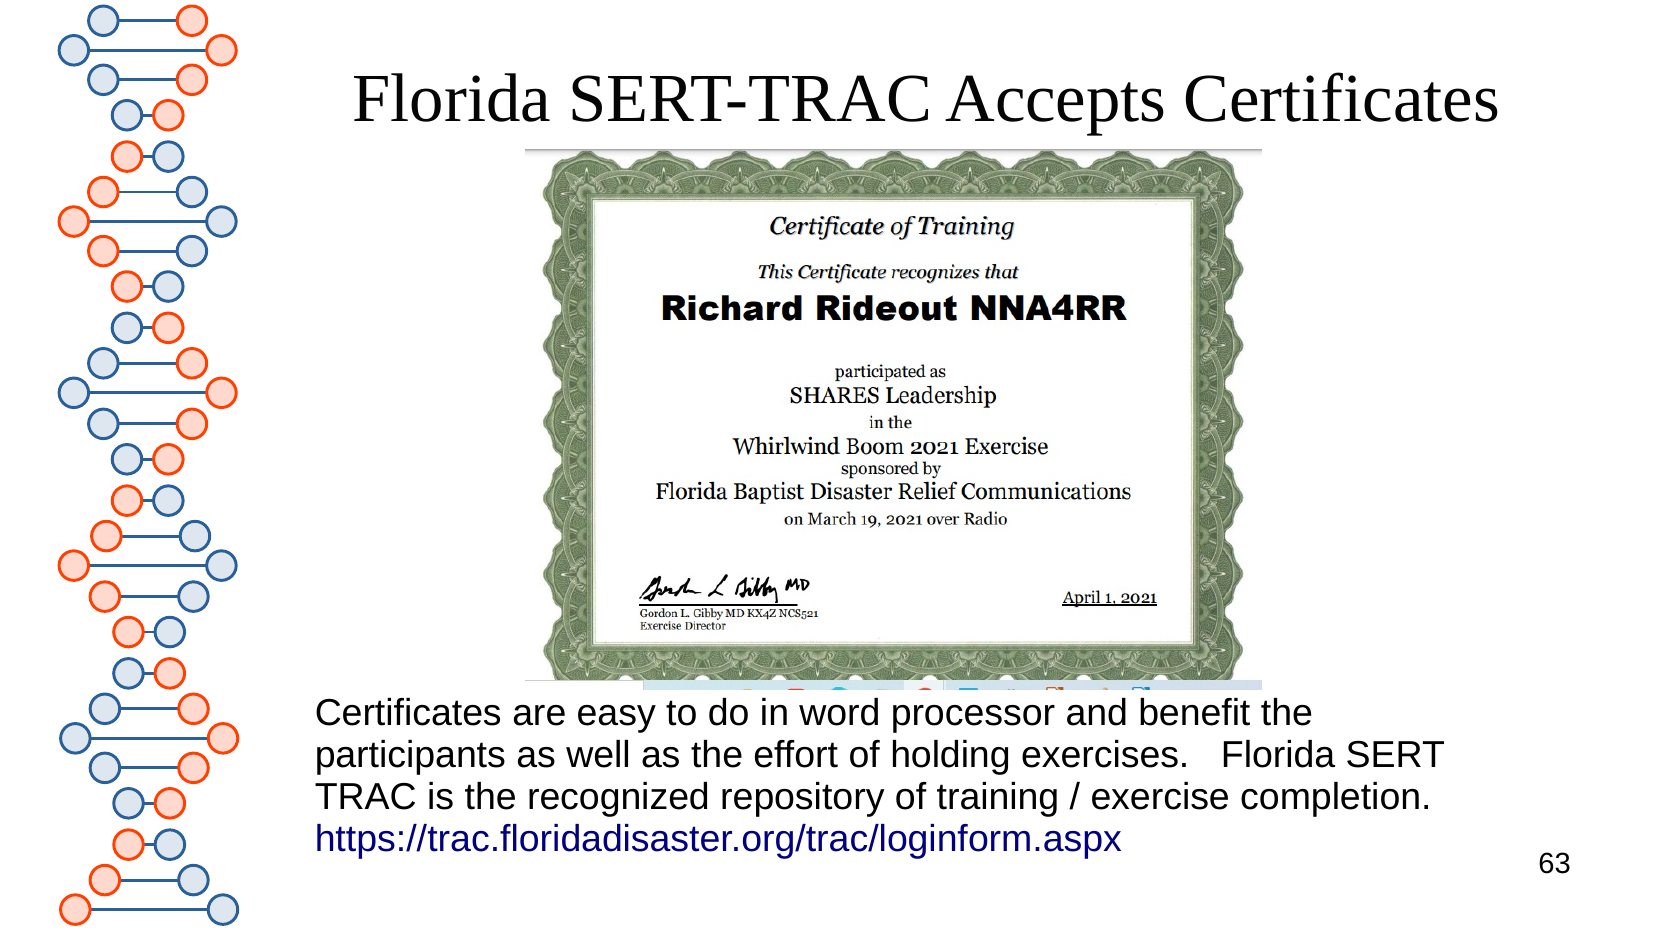

# Florida SERT-TRAC Accepts Certificates
Certificates are easy to do in word processor and benefit the participants as well as the effort of holding exercises. Florida SERT TRAC is the recognized repository of training / exercise completion.
https://trac.floridadisaster.org/trac/loginform.aspx
63